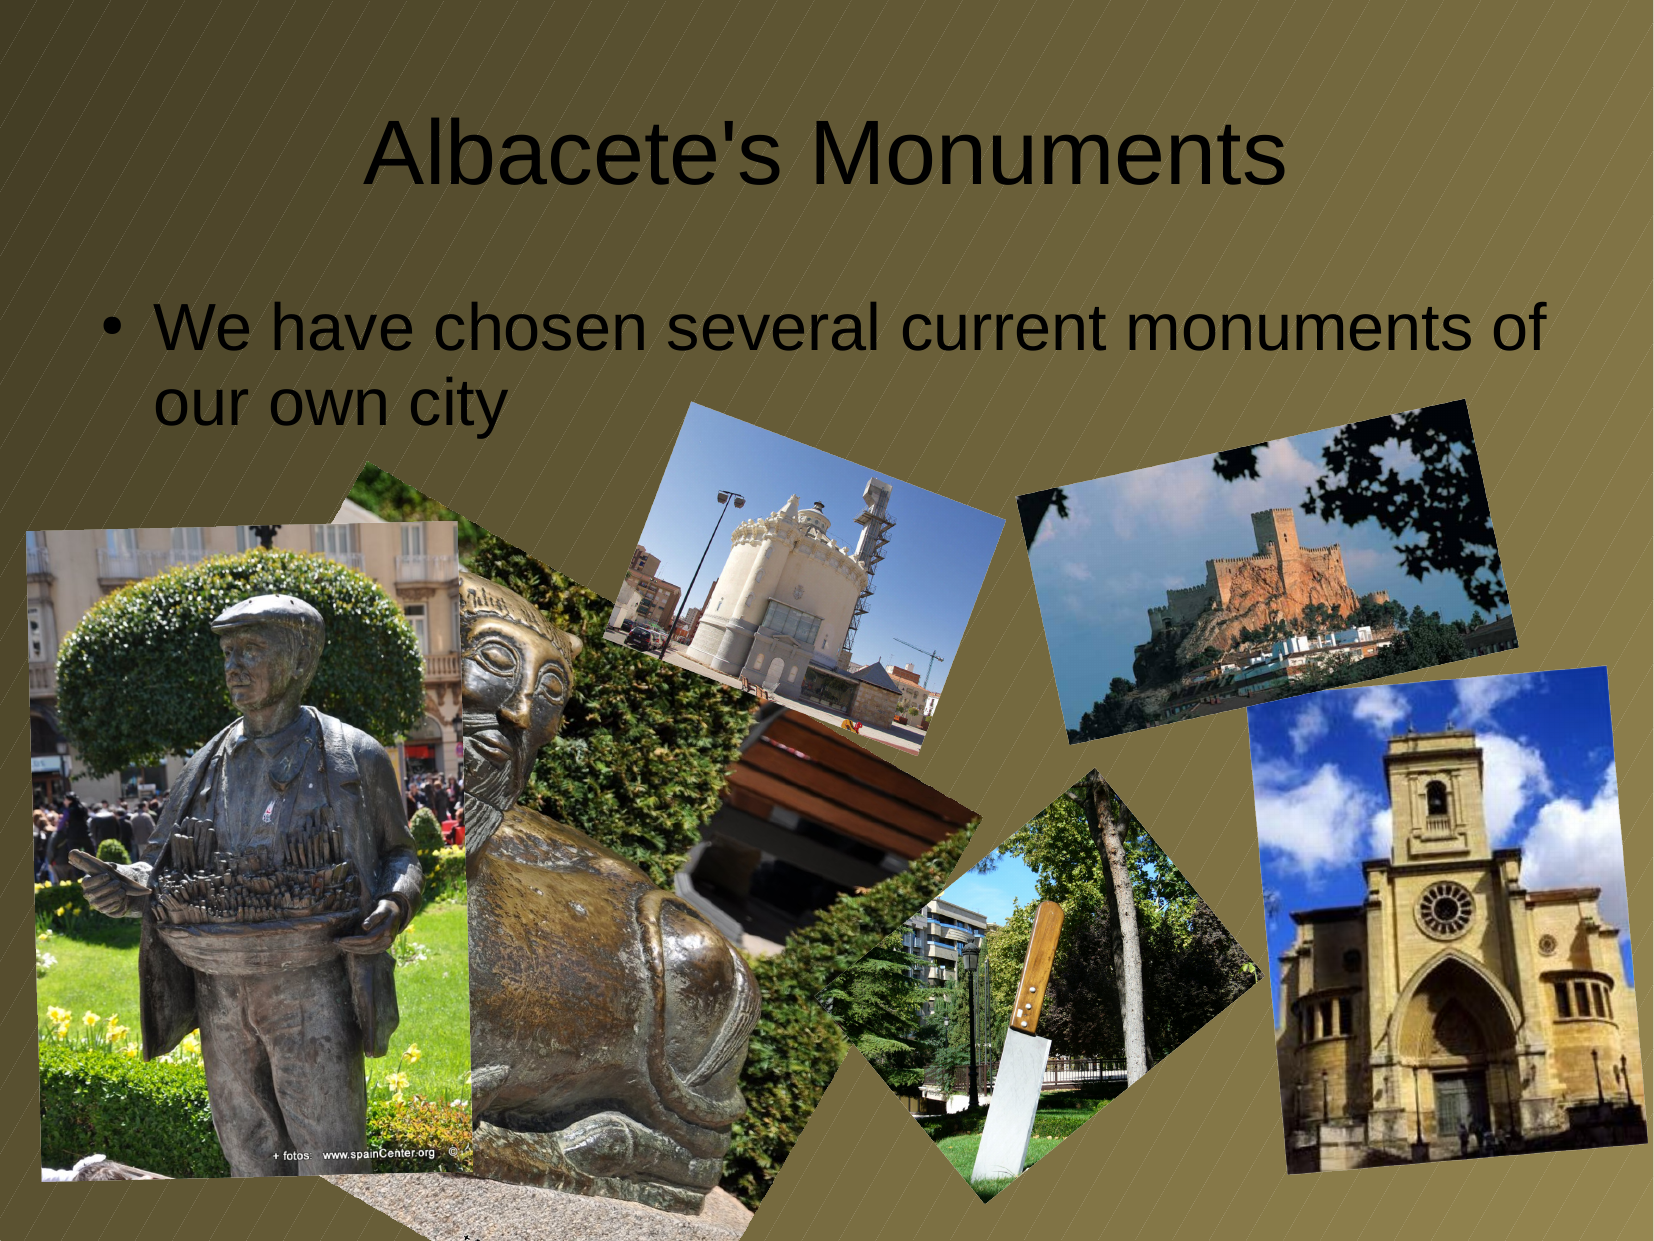

# Albacete's Monuments
We have chosen several current monuments of our own city